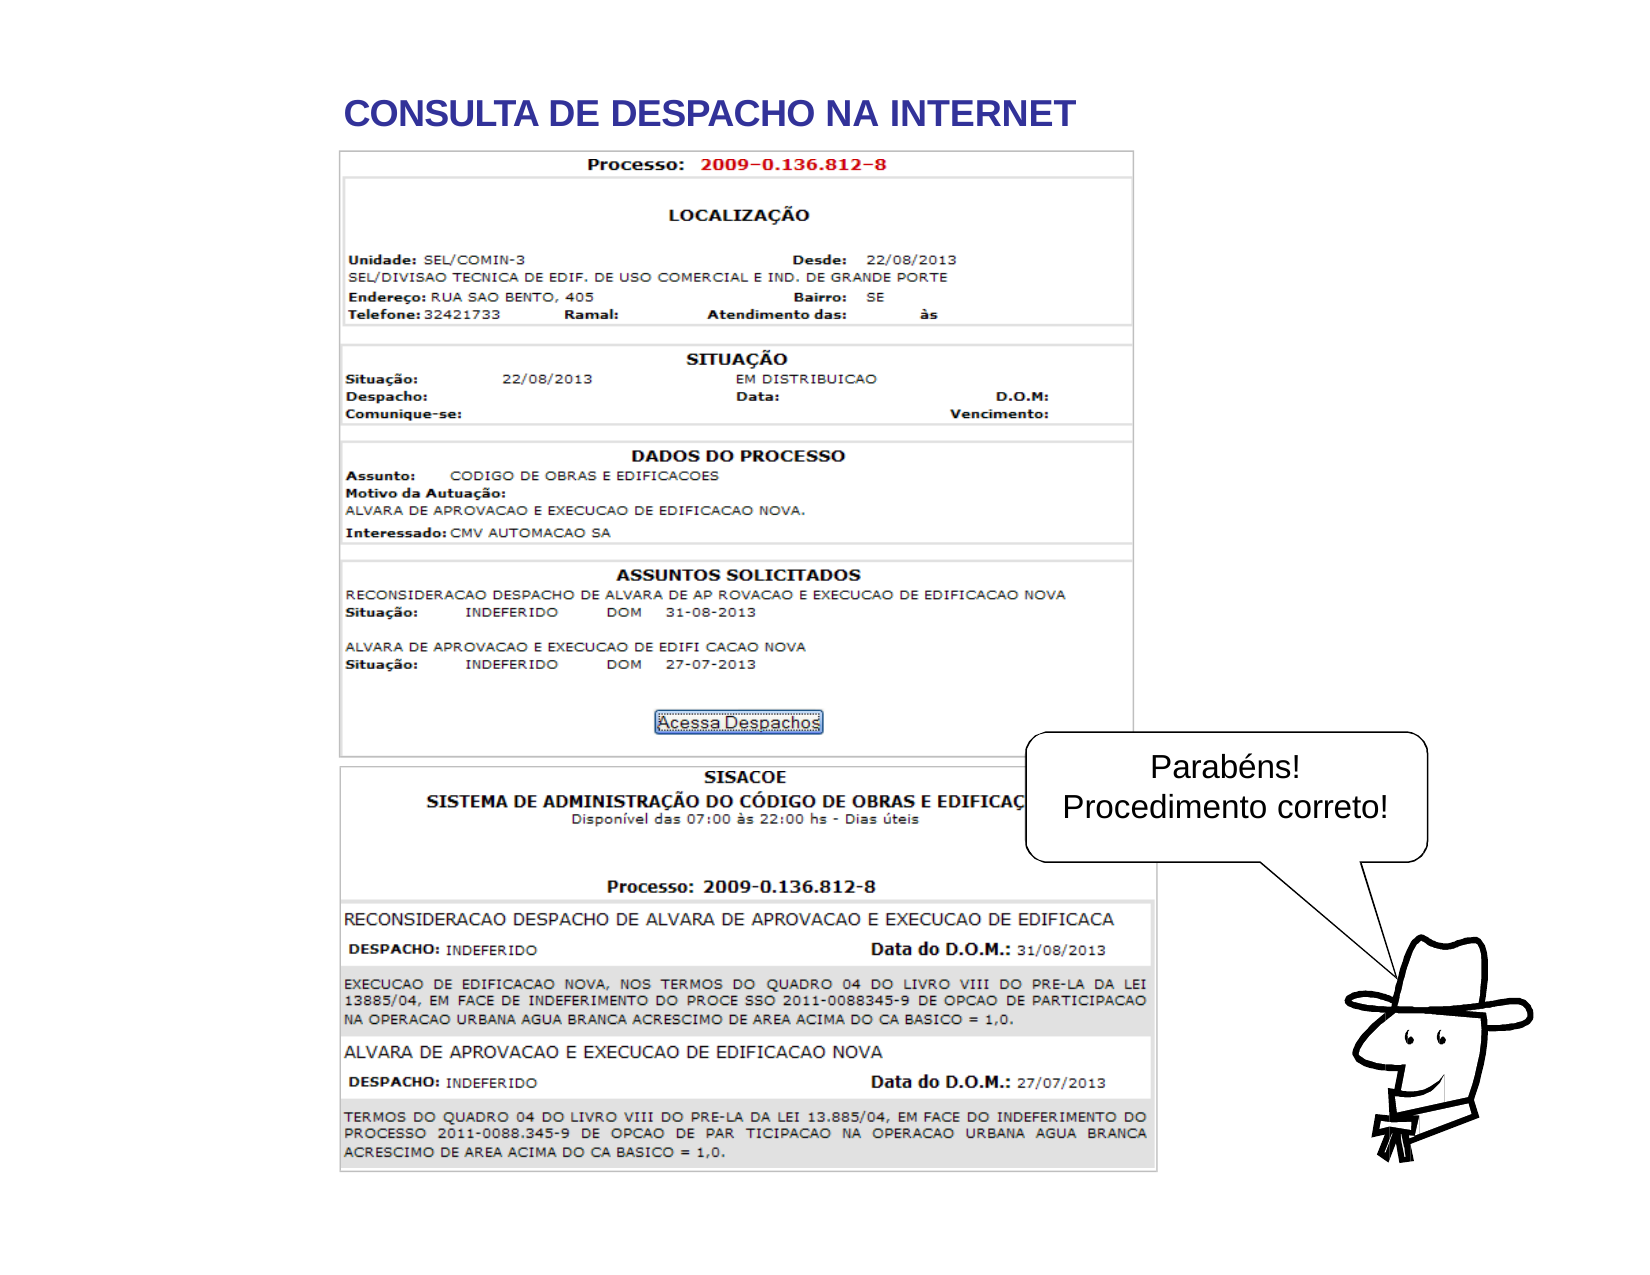

CONSULTA DE DESPACHO NA INTERNET
Parabéns!
Procedimento correto!